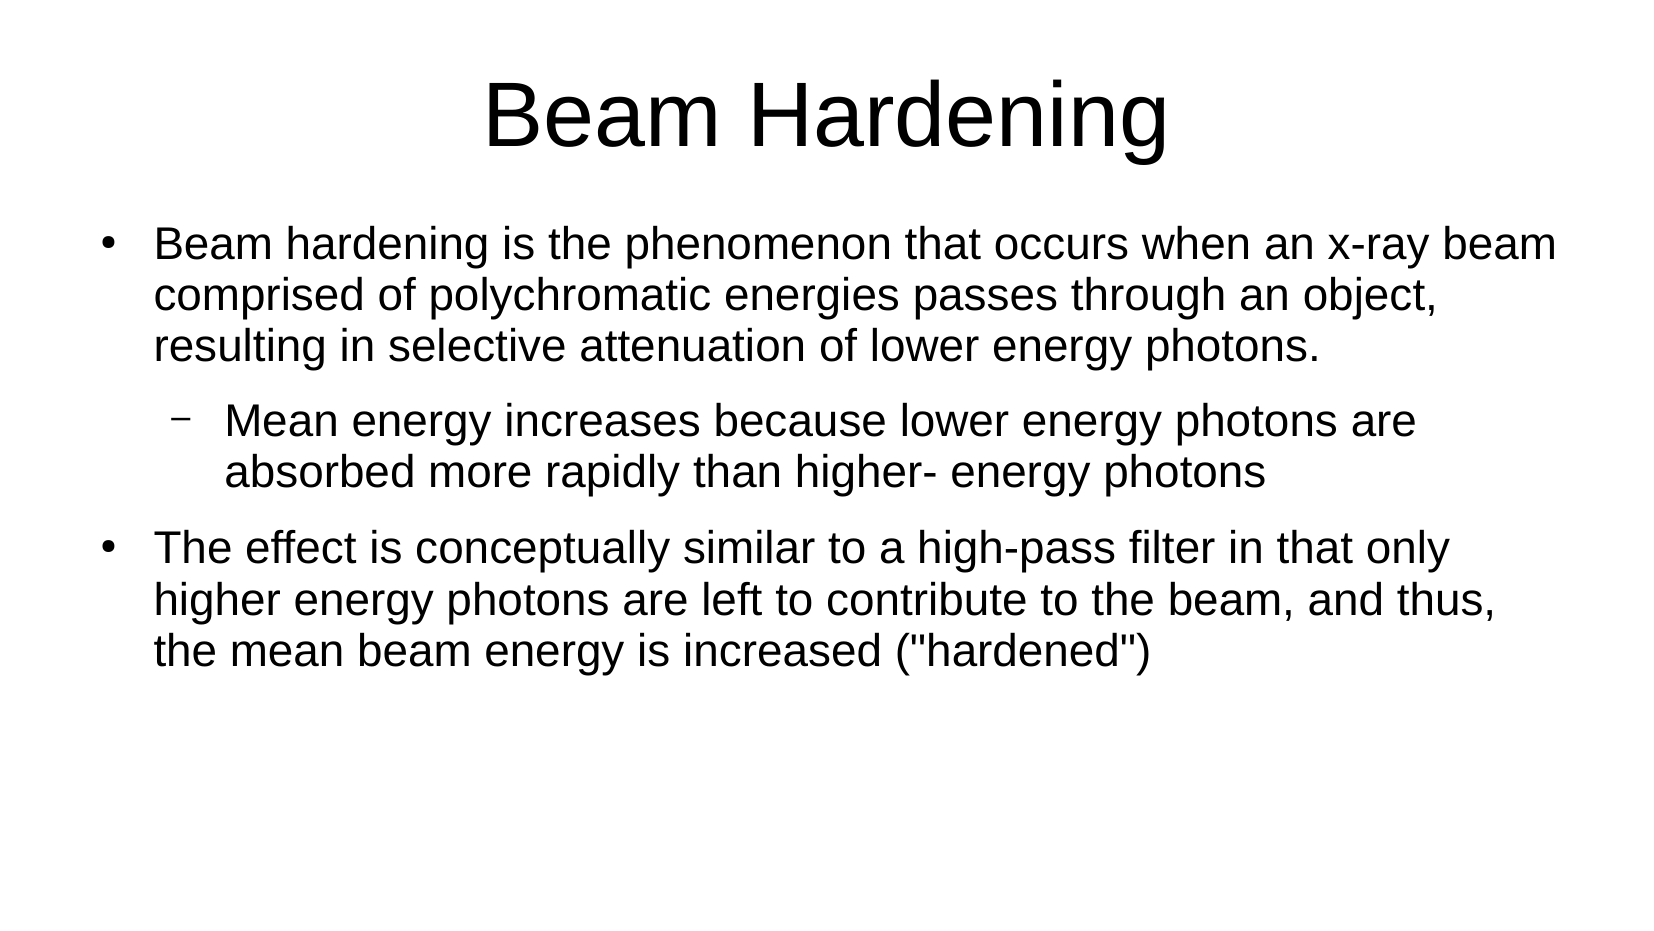

# Beam Hardening
Beam hardening is the phenomenon that occurs when an x-ray beam comprised of polychromatic energies passes through an object, resulting in selective attenuation of lower energy photons.
Mean energy increases because lower energy photons are absorbed more rapidly than higher- energy photons
The effect is conceptually similar to a high-pass filter in that only higher energy photons are left to contribute to the beam, and thus, the mean beam energy is increased ("hardened")